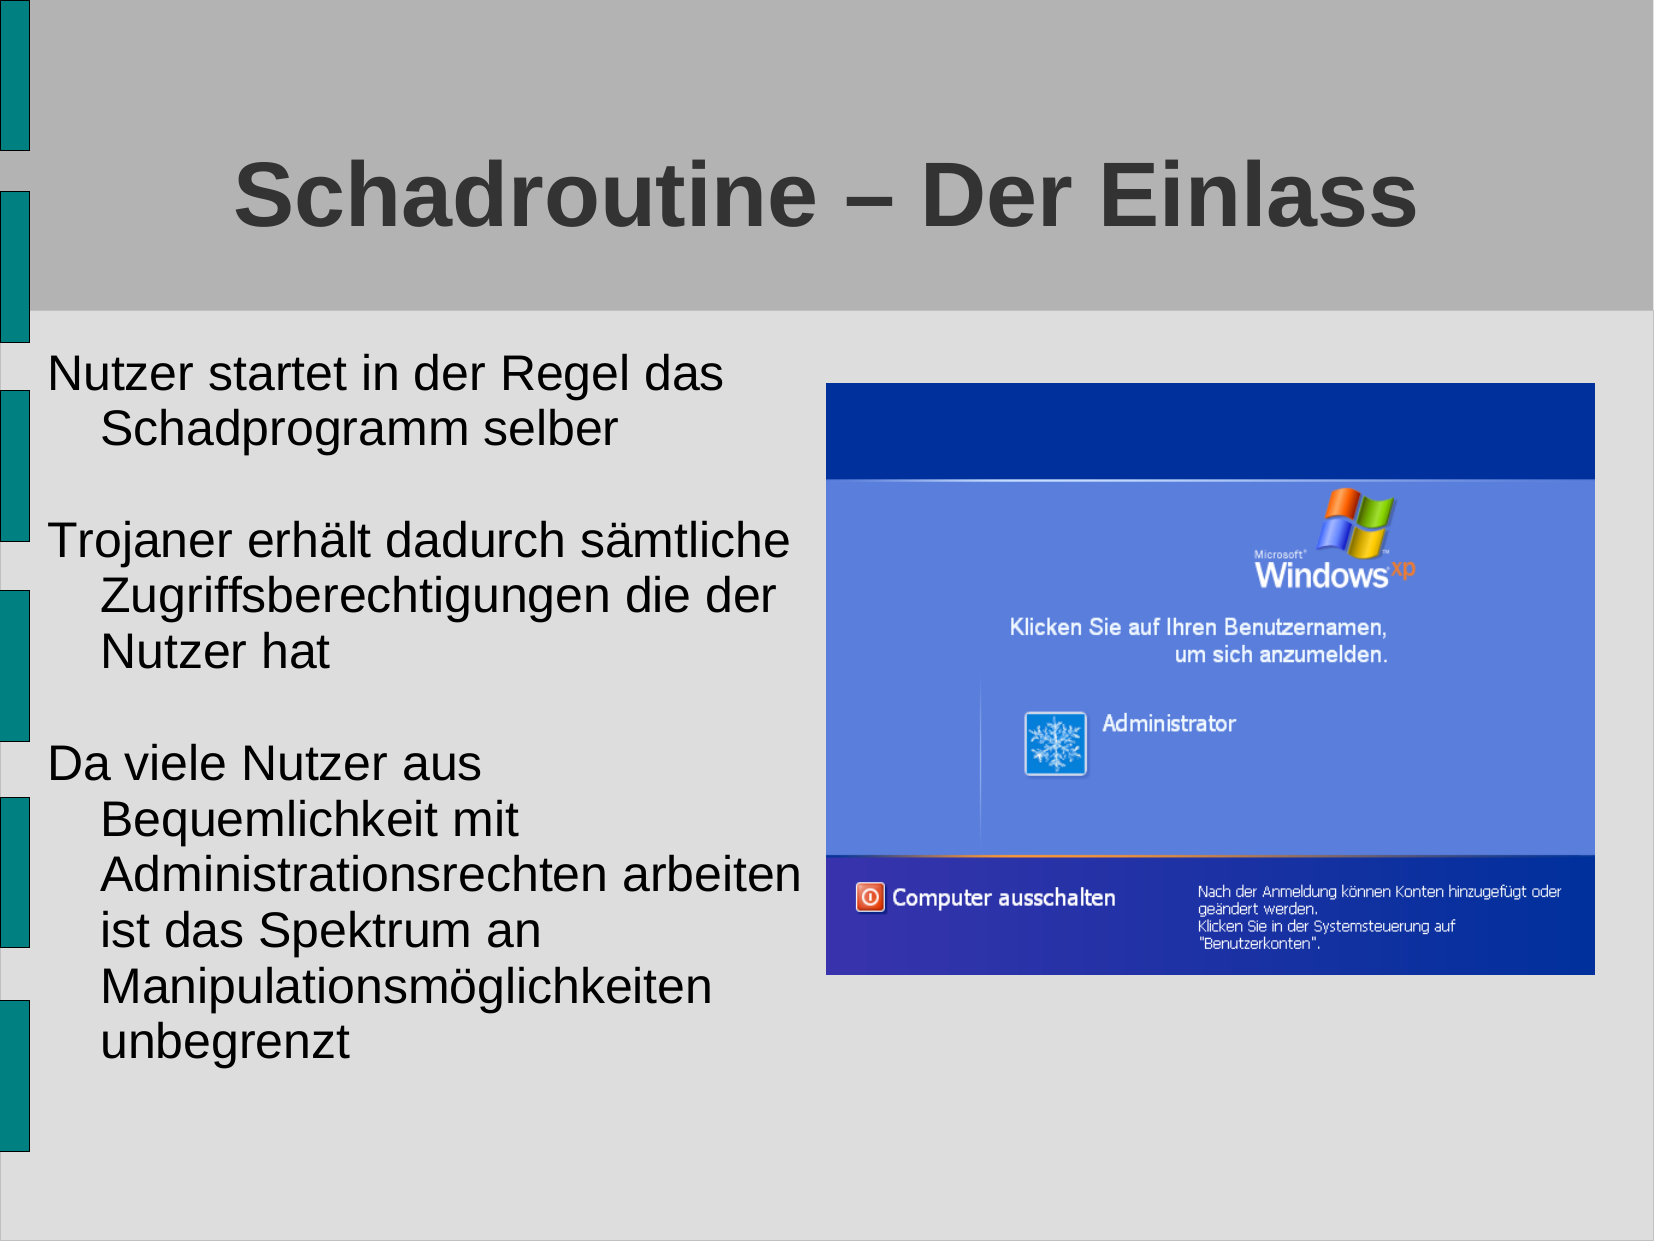

# Schadroutine – Der Einlass
Nutzer startet in der Regel das Schadprogramm selber
Trojaner erhält dadurch sämtliche Zugriffsberechtigungen die der Nutzer hat
Da viele Nutzer aus Bequemlichkeit mit Administrationsrechten arbeiten ist das Spektrum an Manipulationsmöglichkeiten unbegrenzt